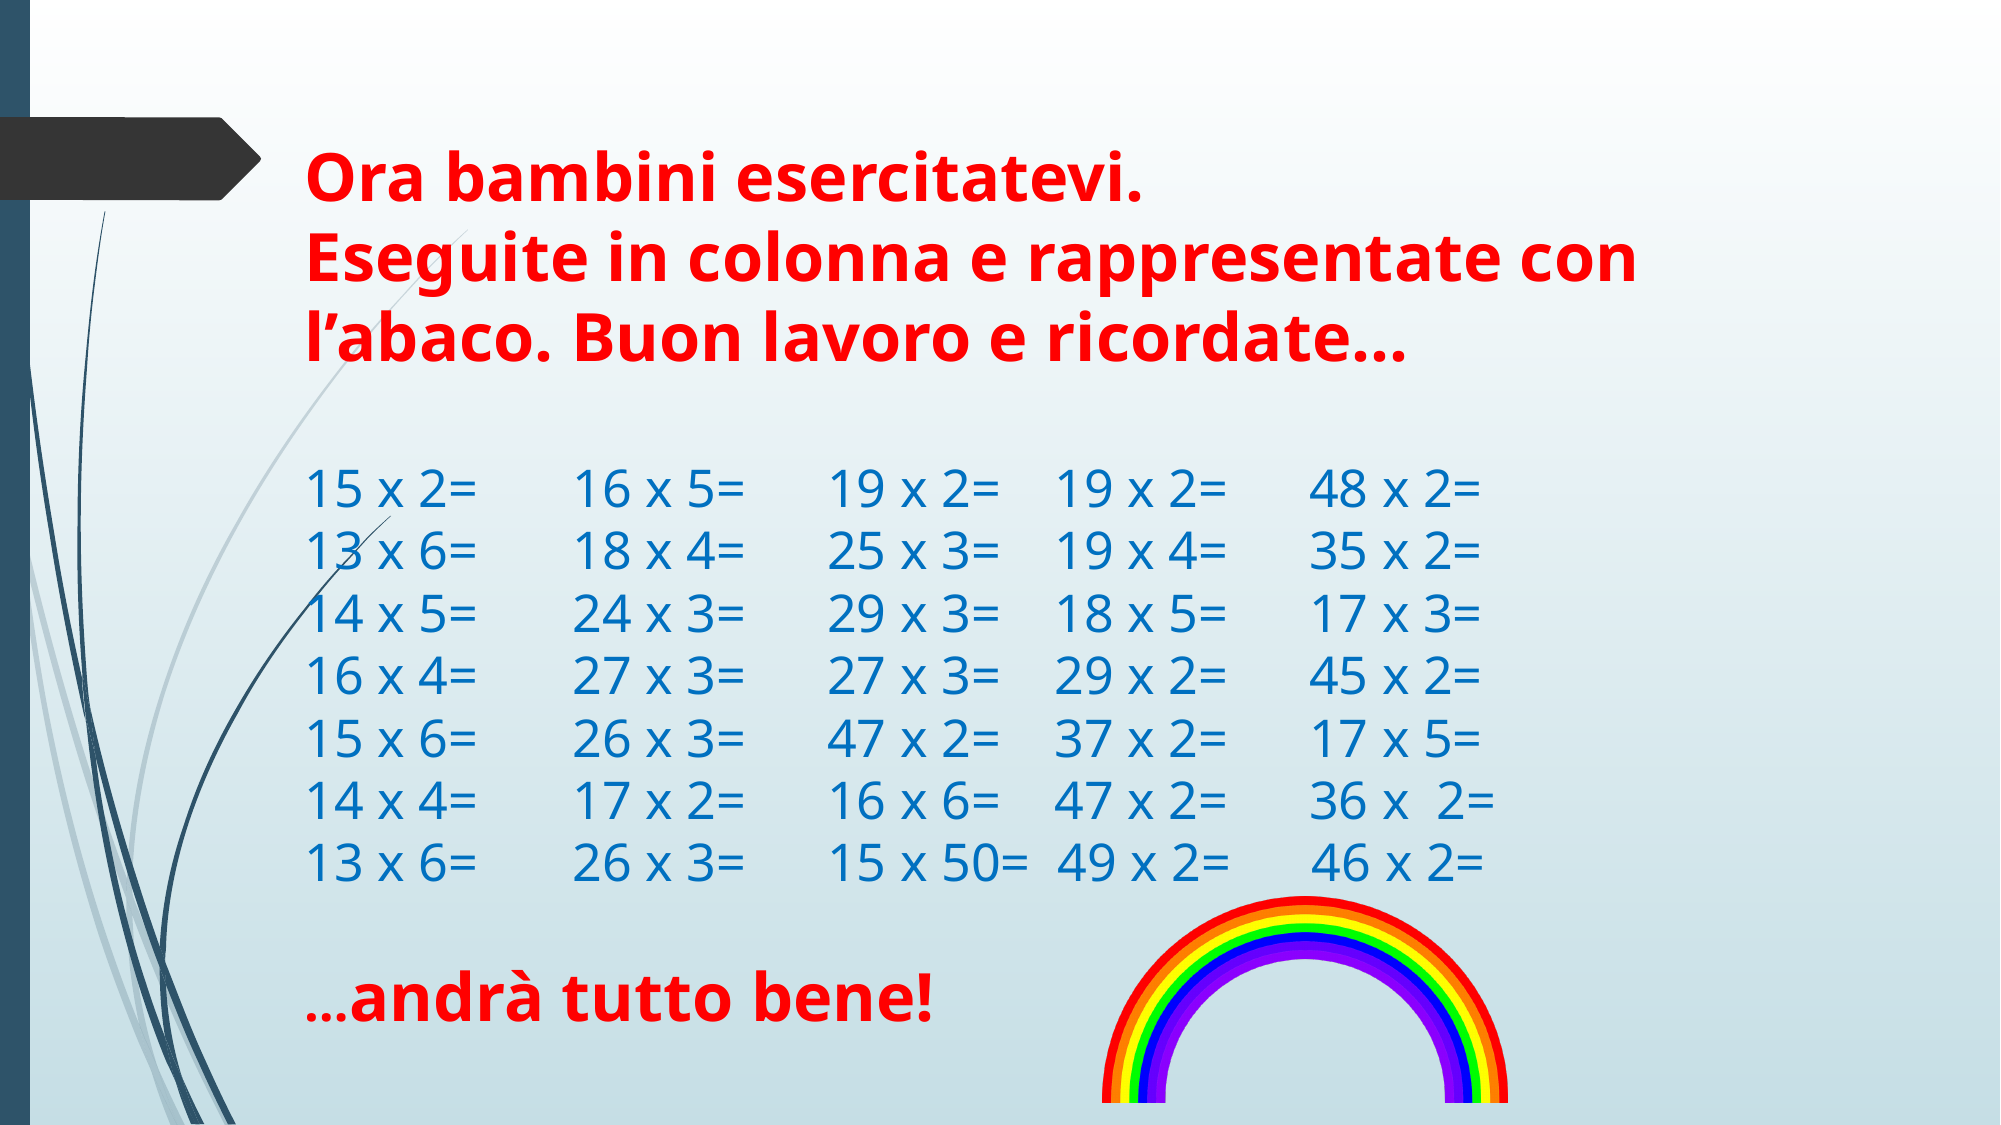

# Ora bambini esercitatevi. Eseguite in colonna e rappresentate con l’abaco. Buon lavoro e ricordate… 15 x 2= 16 x 5= 19 x 2= 19 x 2= 48 x 2= 13 x 6= 18 x 4= 25 x 3= 19 x 4= 35 x 2= 14 x 5= 24 x 3= 29 x 3= 18 x 5= 17 x 3= 16 x 4= 27 x 3= 27 x 3= 29 x 2= 45 x 2= 15 x 6= 26 x 3= 47 x 2= 37 x 2= 17 x 5= 14 x 4= 17 x 2= 16 x 6= 47 x 2= 36 x 2= 13 x 6= 26 x 3= 15 x 50= 49 x 2= 46 x 2= …andrà tutto bene!